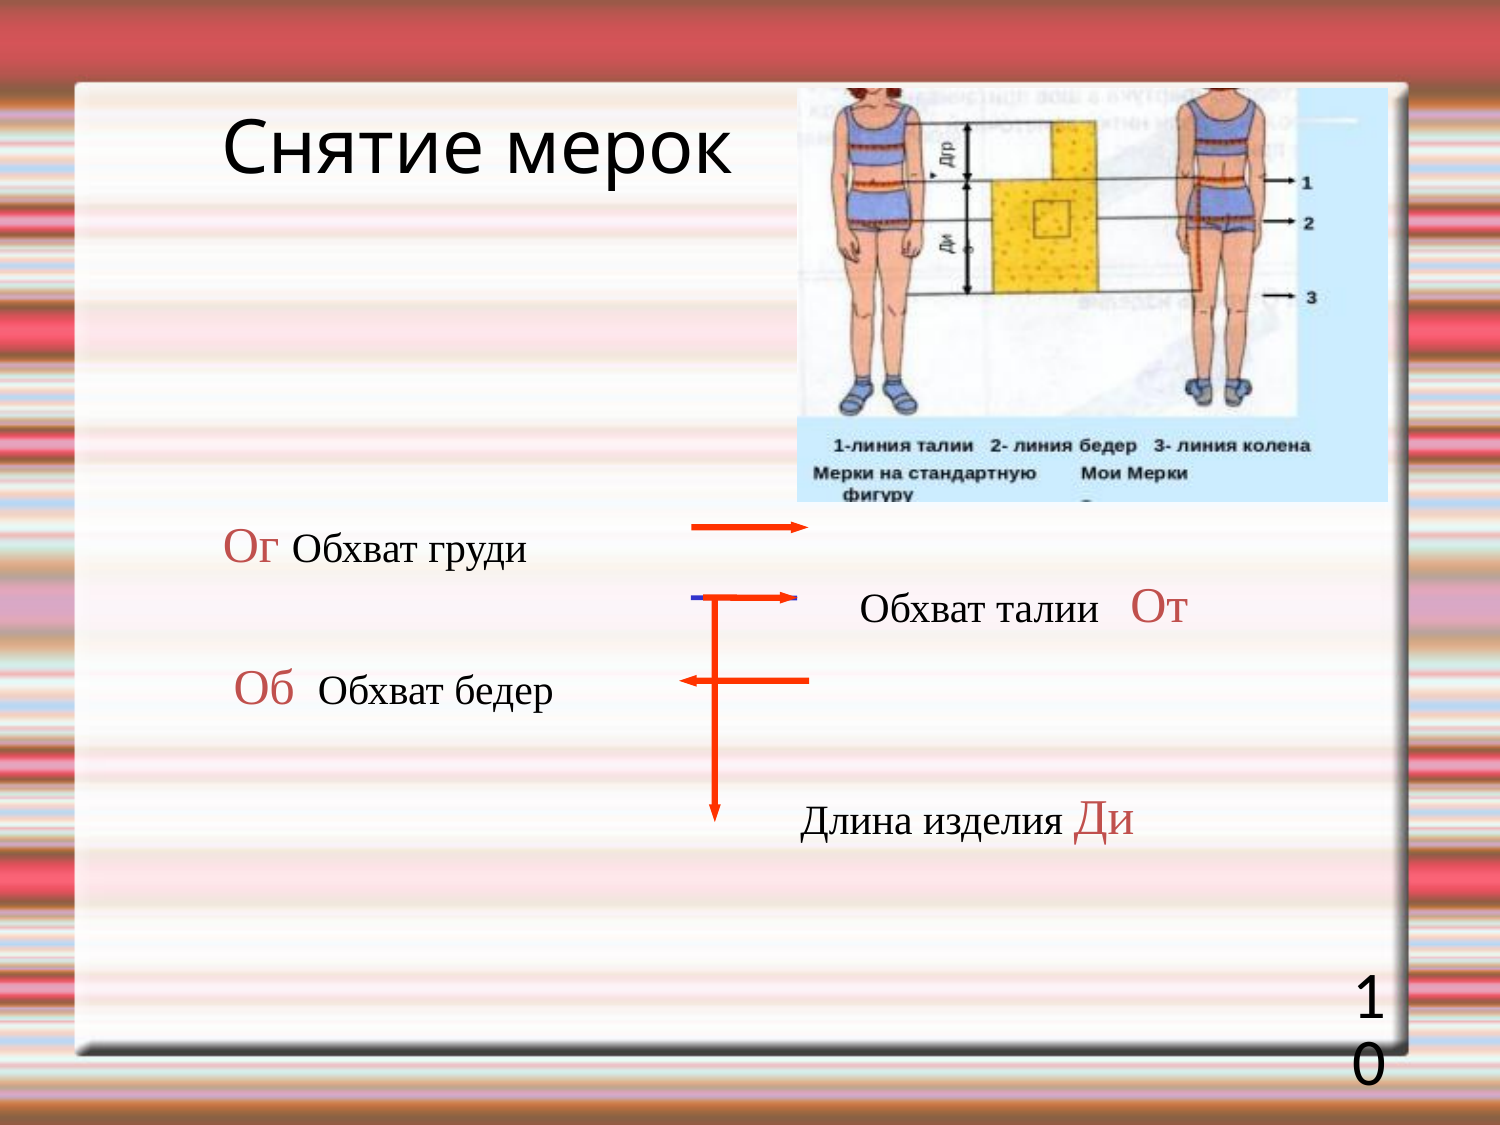

Снятие мерок
 Ог Обхват груди
Обхват талии От
Об Обхват бедер
Длина изделия Ди
10